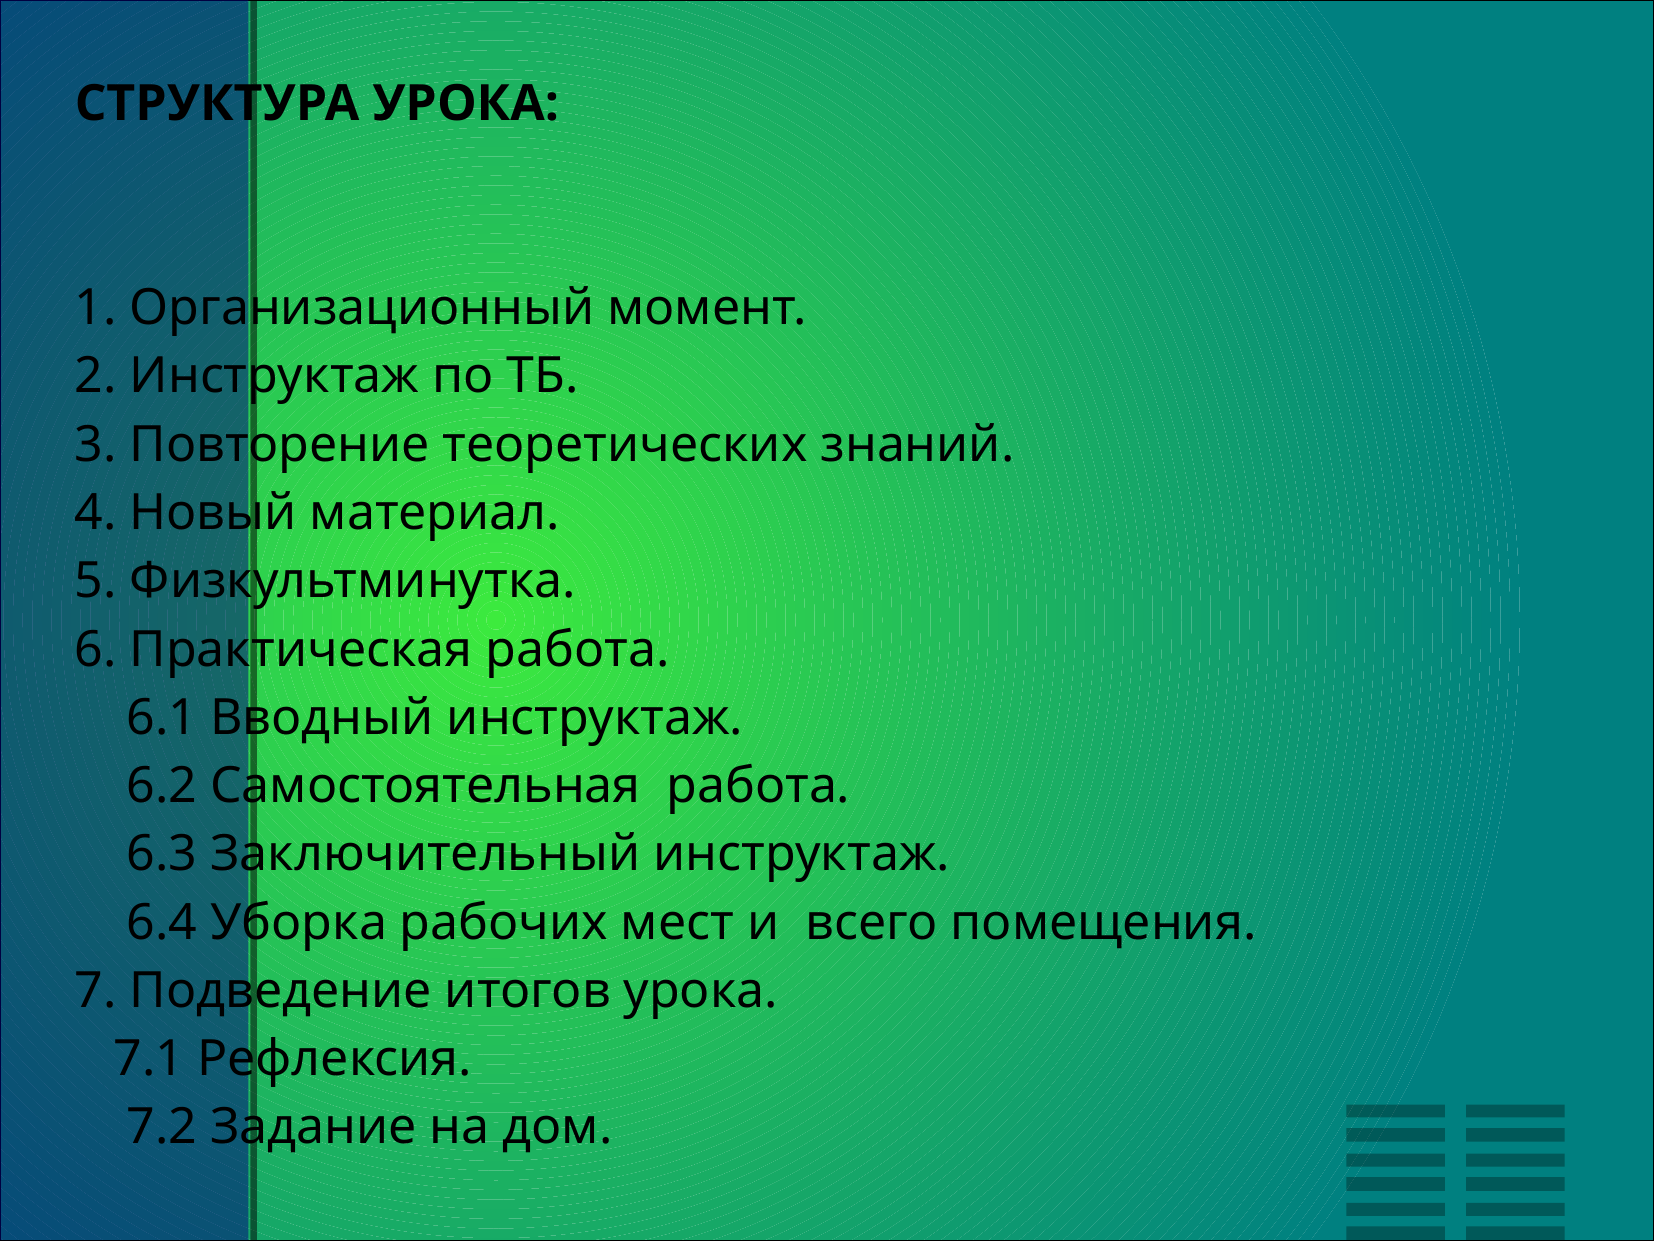

СТРУКТУРА УРОКА:
1. Организационный момент.
2. Инструктаж по ТБ.
3. Повторение теоретических знаний.
4. Новый материал.
5. Физкультминутка.
6. Практическая работа.
 6.1 Вводный инструктаж.
 6.2 Самостоятельная работа.
 6.3 Заключительный инструктаж.
 6.4 Уборка рабочих мест и всего помещения.
7. Подведение итогов урока.
 7.1 Рефлексия.
 7.2 Задание на дом.